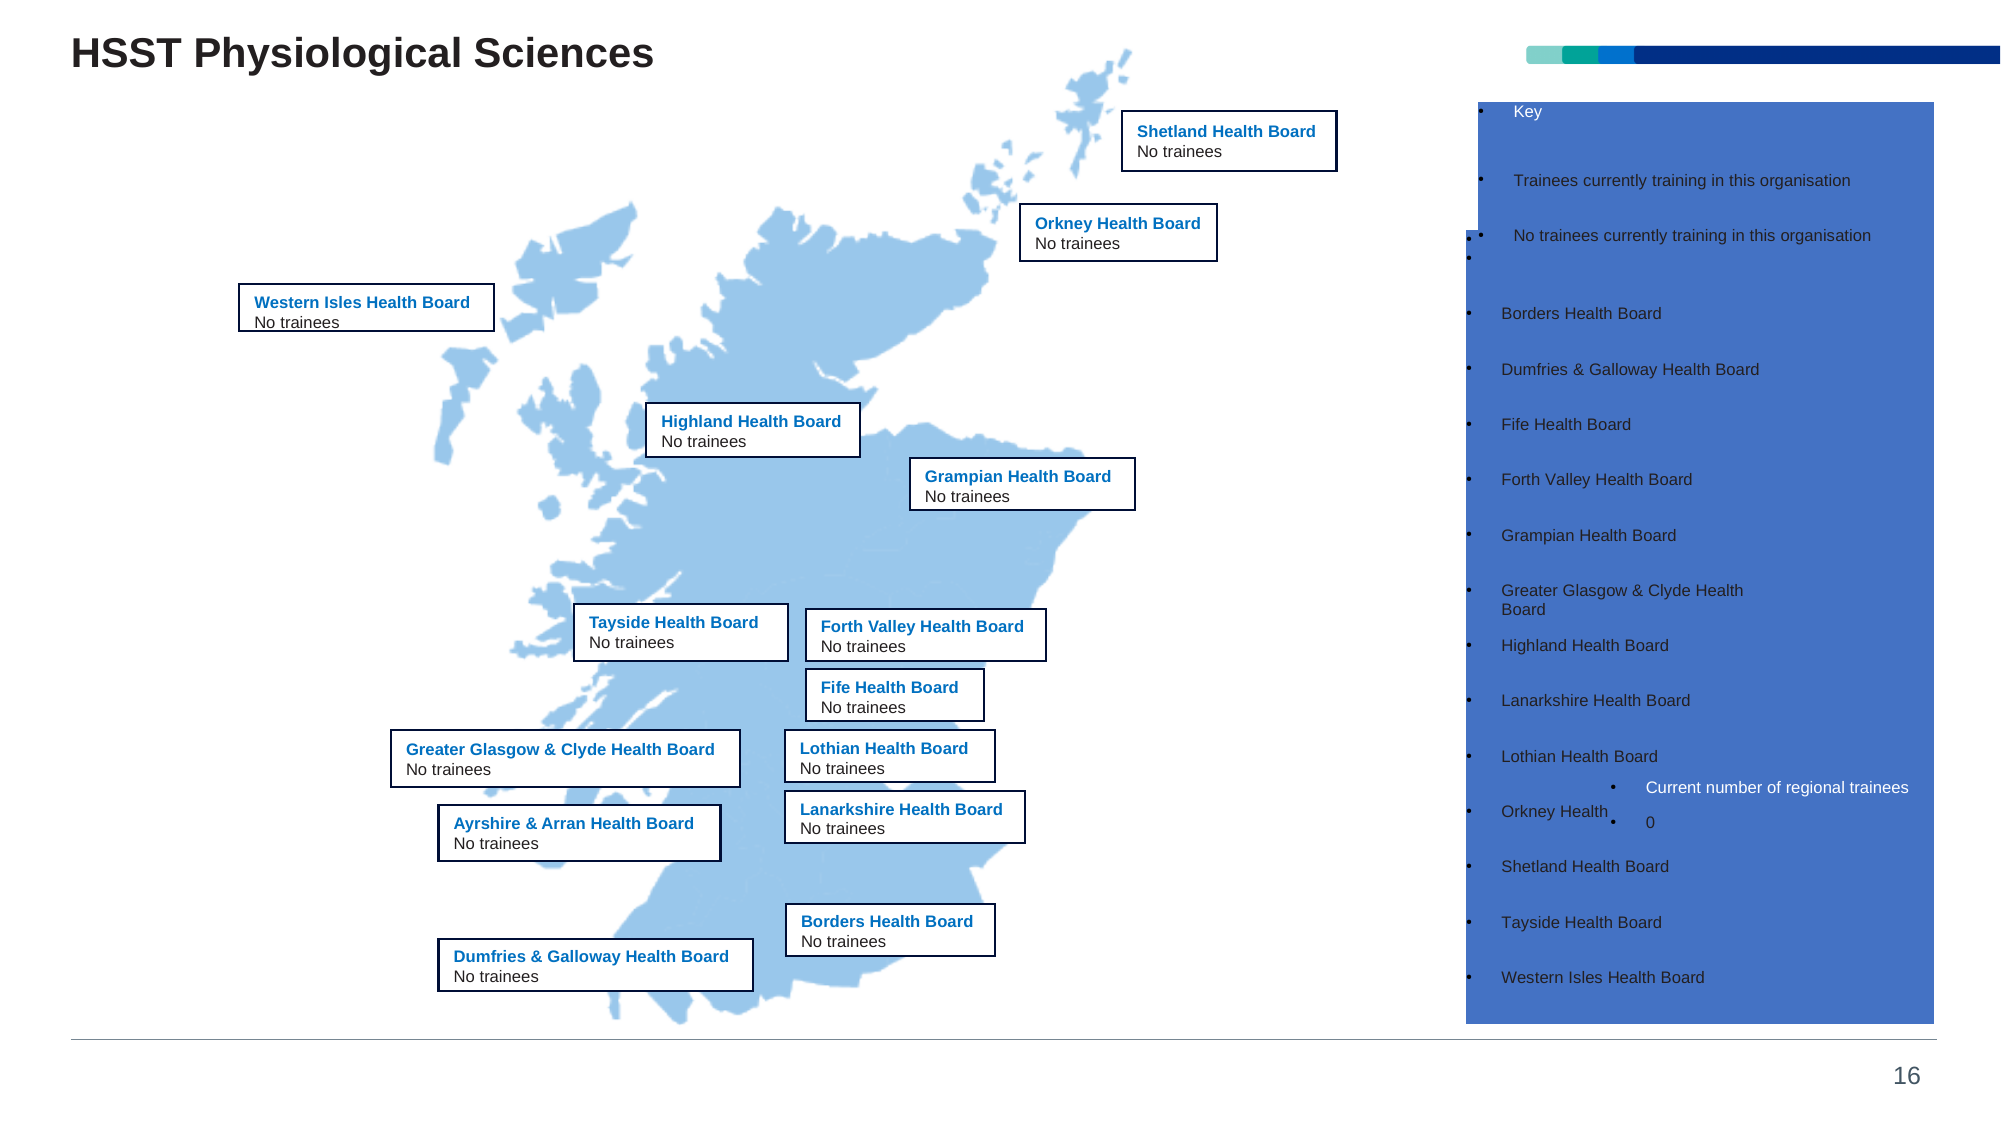

# HSST Physiological Sciences
| Key | |
| --- | --- |
| Trainees currently training in this organisation | |
| No trainees currently training in this organisation | |
Shetland Health Board
No trainees
Orkney Health Board
No trainees
| Health Board | Organisation |
| --- | --- |
| Ayrshire & Arran Health Board | |
| Borders Health Board | |
| Dumfries & Galloway Health Board | |
| Fife Health Board | |
| Forth Valley Health Board | |
| Grampian Health Board | |
| Greater Glasgow & Clyde Health Board | |
| Highland Health Board | |
| Lanarkshire Health Board | |
| Lothian Health Board | |
| Orkney Health Board | |
| Shetland Health Board | |
| Tayside Health Board | |
| Western Isles Health Board | |
Western Isles Health Board
No trainees
Highland Health Board
No trainees
Grampian Health Board
No trainees
Tayside Health Board
No trainees
Forth Valley Health Board
No trainees
Fife Health Board
No trainees
Greater Glasgow & Clyde Health Board
No trainees
Lothian Health Board
No trainees
| Current number of regional trainees |
| --- |
| 0 |
Lanarkshire Health Board
No trainees
Ayrshire & Arran Health Board
No trainees
Borders Health Board
No trainees
Dumfries & Galloway Health Board
No trainees